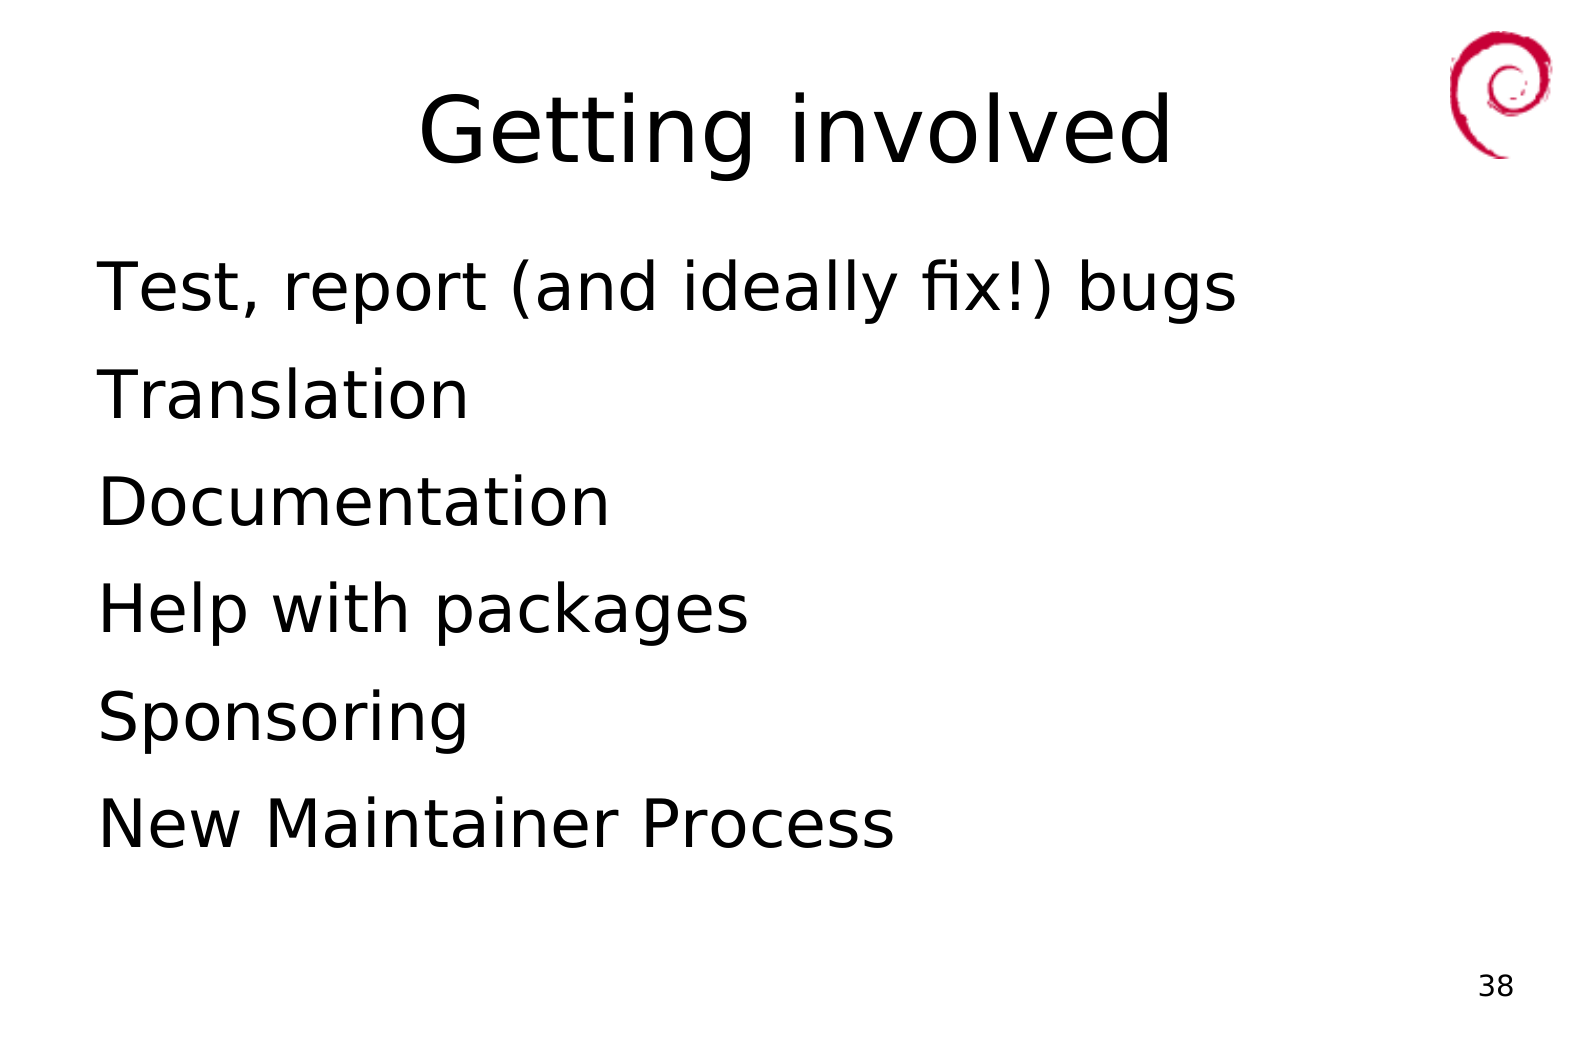

# Getting involved
Test, report (and ideally fix!) bugs
Translation
Documentation
Help with packages
Sponsoring
New Maintainer Process
38